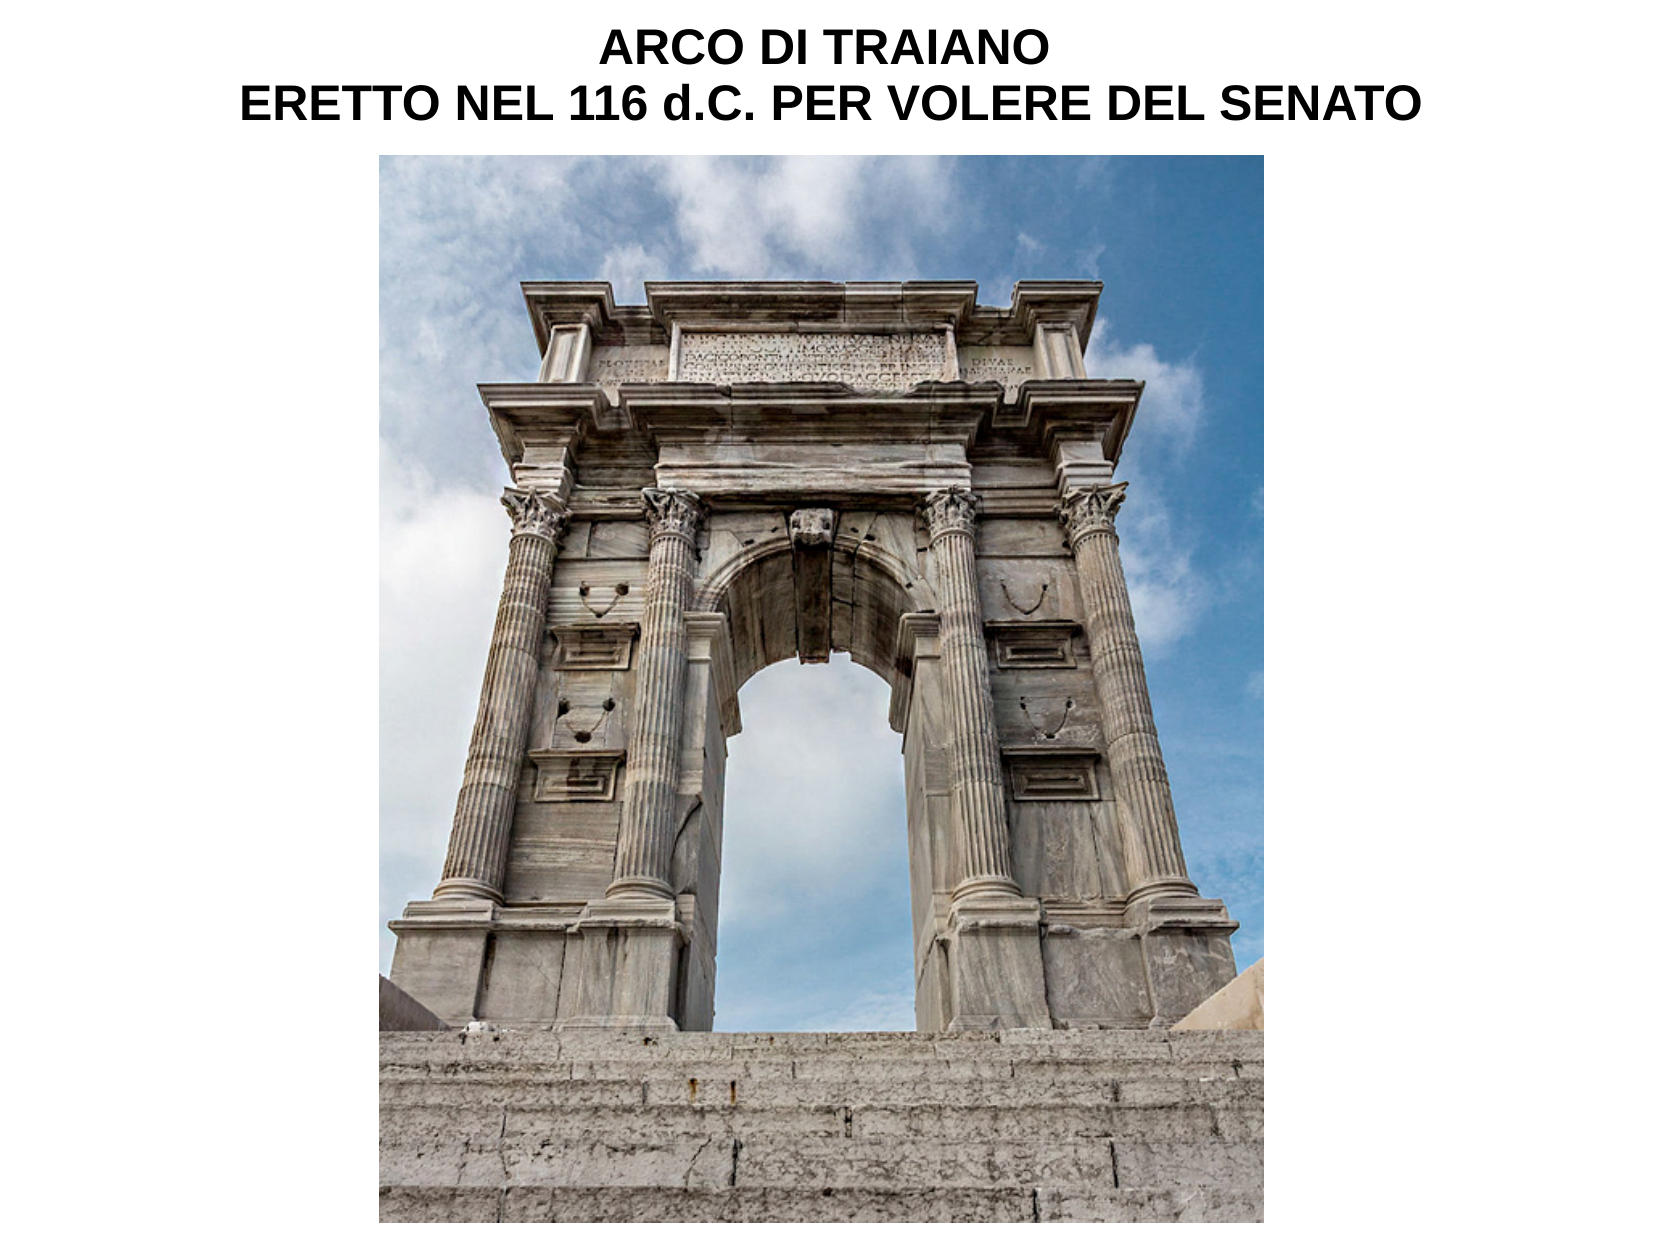

ARCO DI TRAIANO
ERETTO NEL 116 d.C. PER VOLERE DEL SENATO